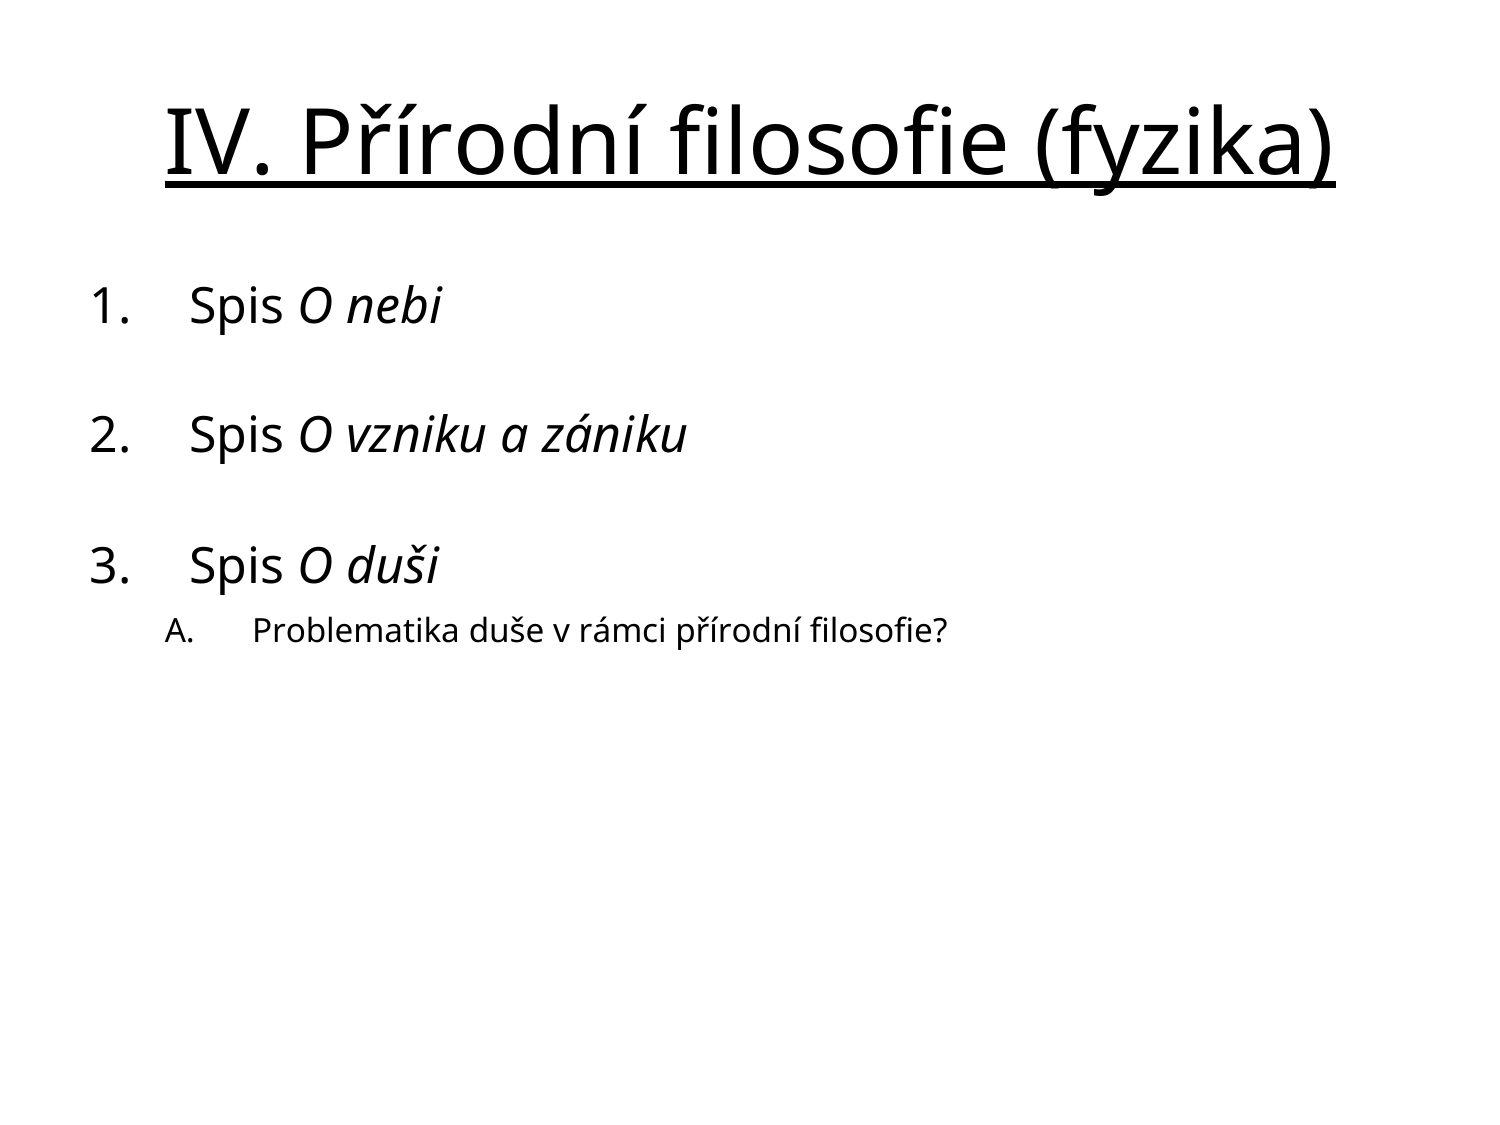

# IV. Přírodní filosofie (fyzika)
Spis O nebi
Spis O vzniku a zániku
Spis O duši
Problematika duše v rámci přírodní filosofie?